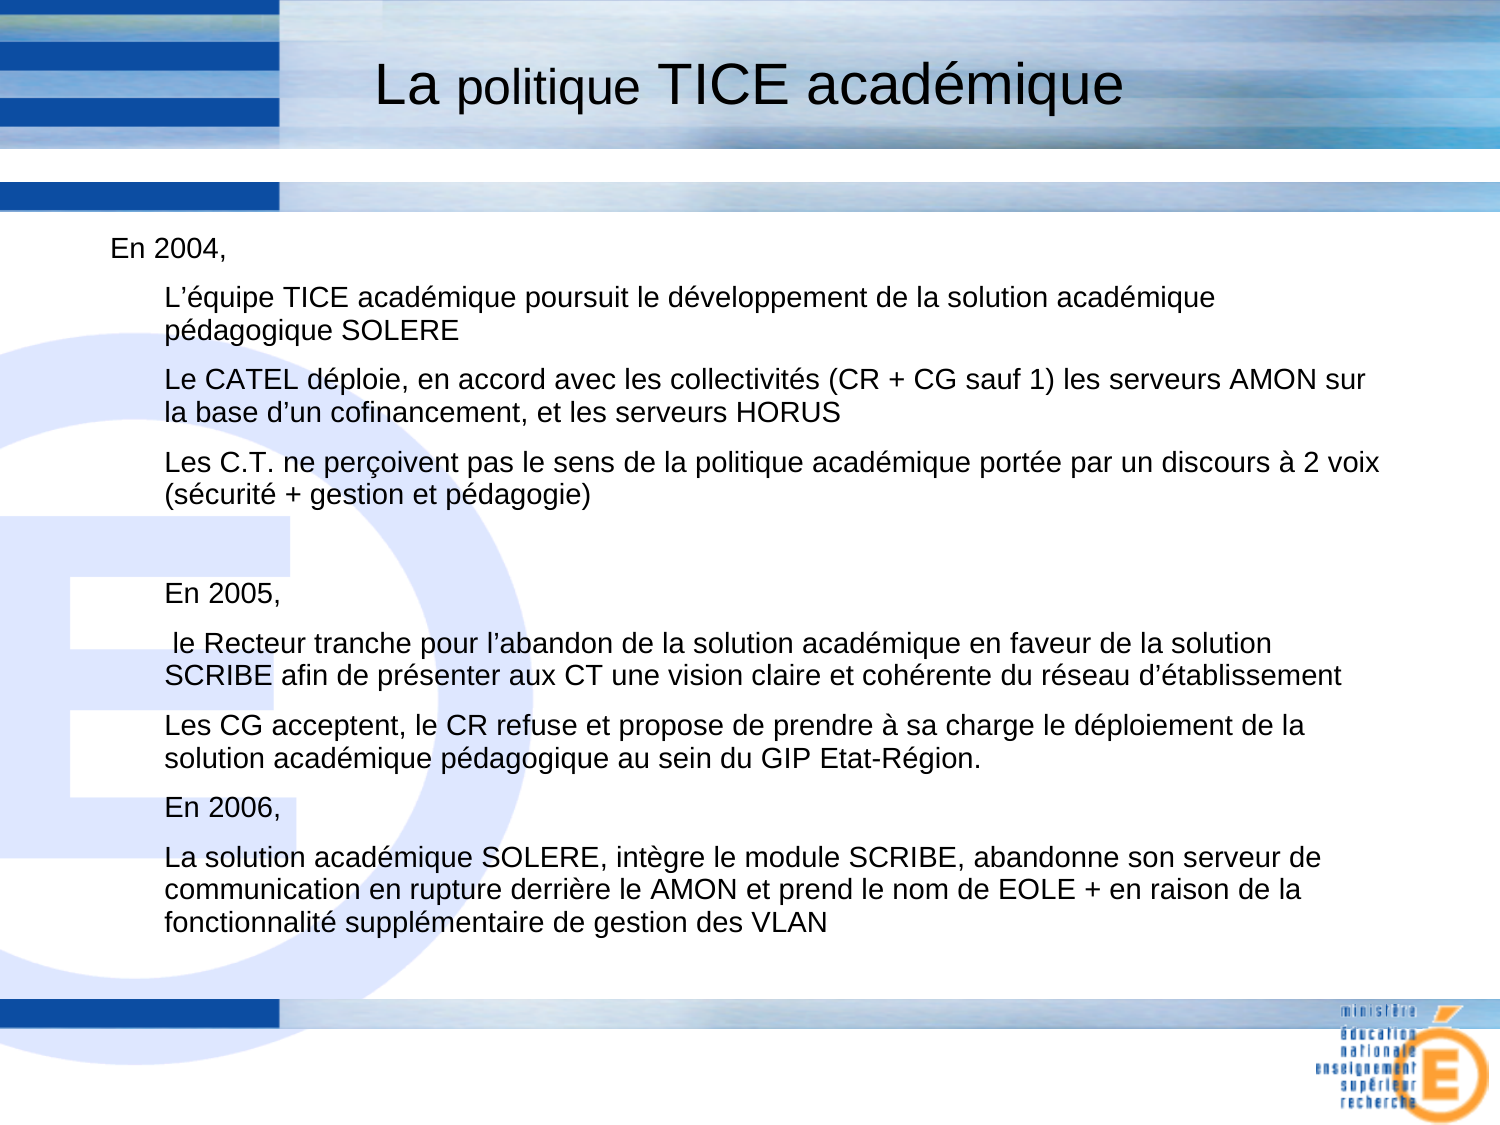

# La politique TICE académique
En 2004,
 	L’équipe TICE académique poursuit le développement de la solution académique pédagogique SOLERE
	Le CATEL déploie, en accord avec les collectivités (CR + CG sauf 1) les serveurs AMON sur la base d’un cofinancement, et les serveurs HORUS
	Les C.T. ne perçoivent pas le sens de la politique académique portée par un discours à 2 voix (sécurité + gestion et pédagogie)
	En 2005,
	 le Recteur tranche pour l’abandon de la solution académique en faveur de la solution SCRIBE afin de présenter aux CT une vision claire et cohérente du réseau d’établissement
	Les CG acceptent, le CR refuse et propose de prendre à sa charge le déploiement de la solution académique pédagogique au sein du GIP Etat-Région.
	En 2006,
	La solution académique SOLERE, intègre le module SCRIBE, abandonne son serveur de communication en rupture derrière le AMON et prend le nom de EOLE + en raison de la fonctionnalité supplémentaire de gestion des VLAN